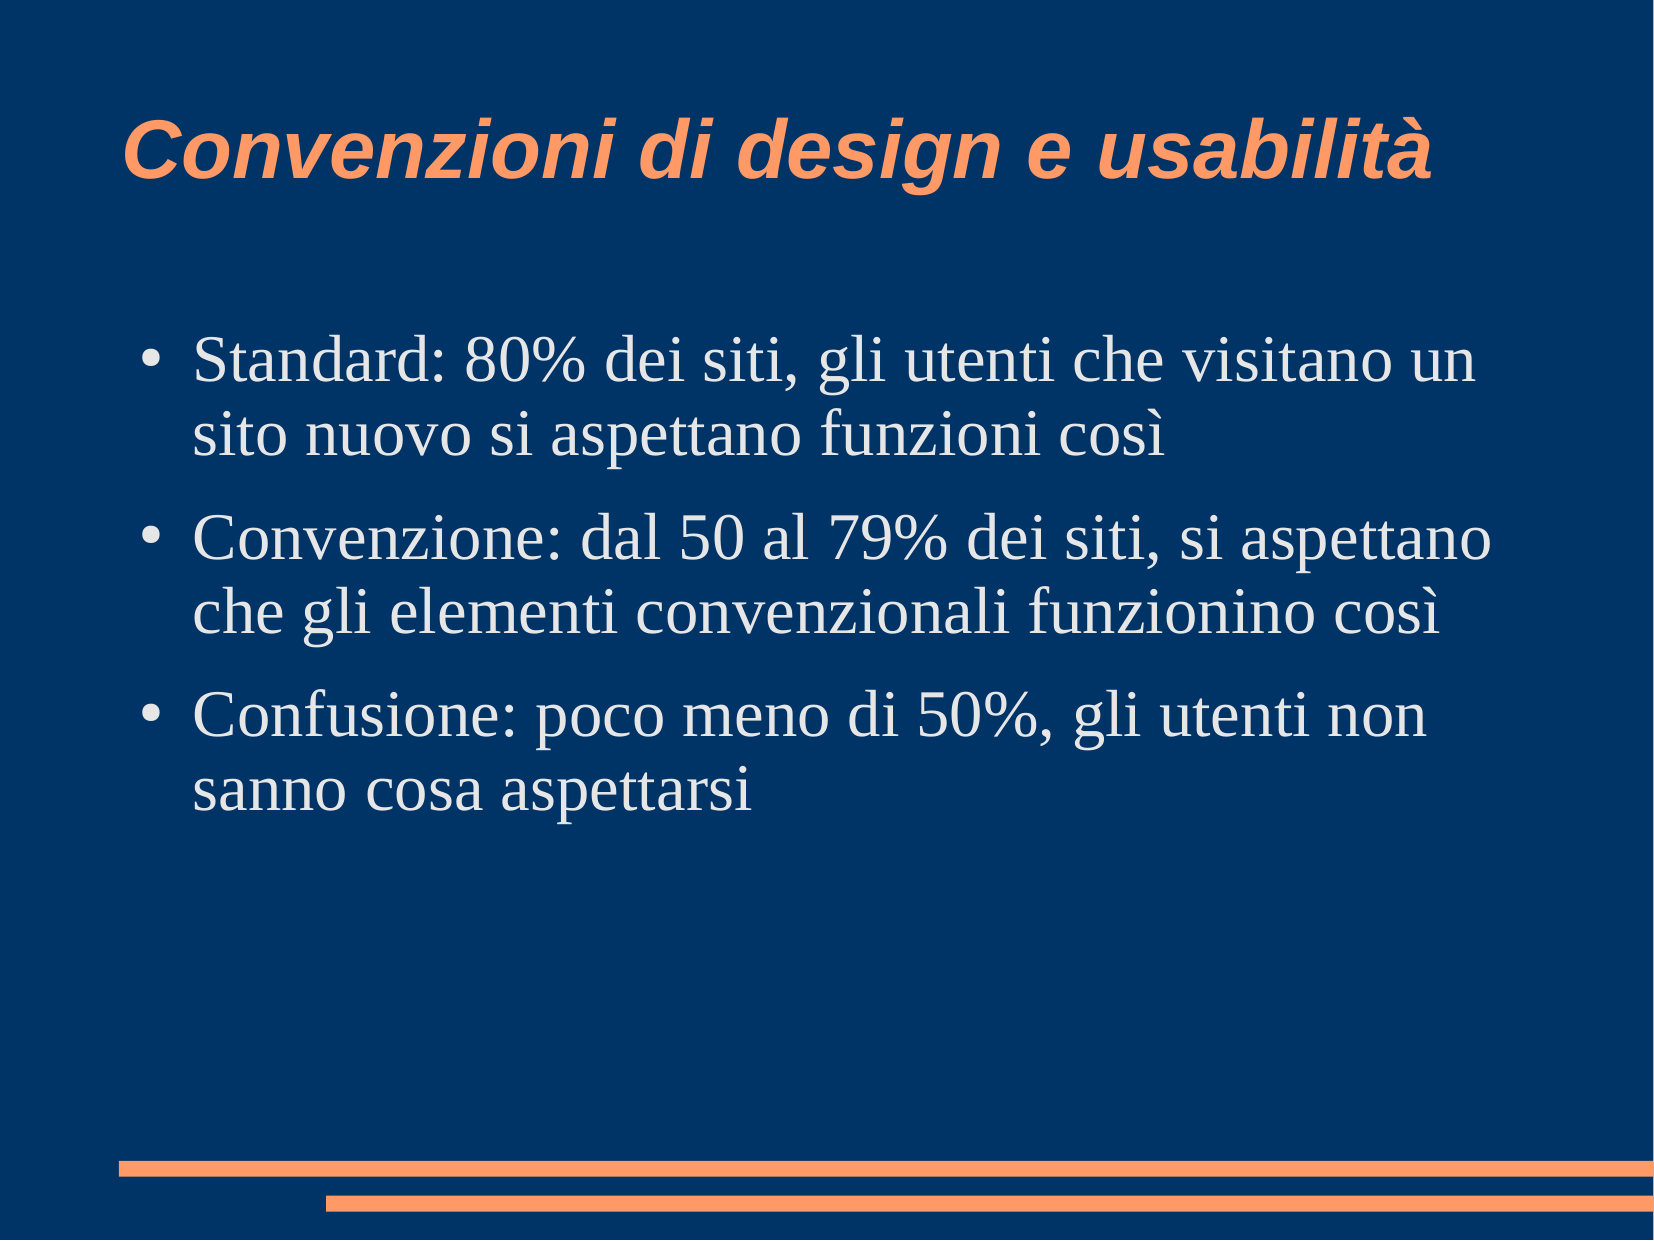

# Convenzioni di design e usabilità
Standard: 80% dei siti, gli utenti che visitano un sito nuovo si aspettano funzioni così
Convenzione: dal 50 al 79% dei siti, si aspettano che gli elementi convenzionali funzionino così
Confusione: poco meno di 50%, gli utenti non sanno cosa aspettarsi